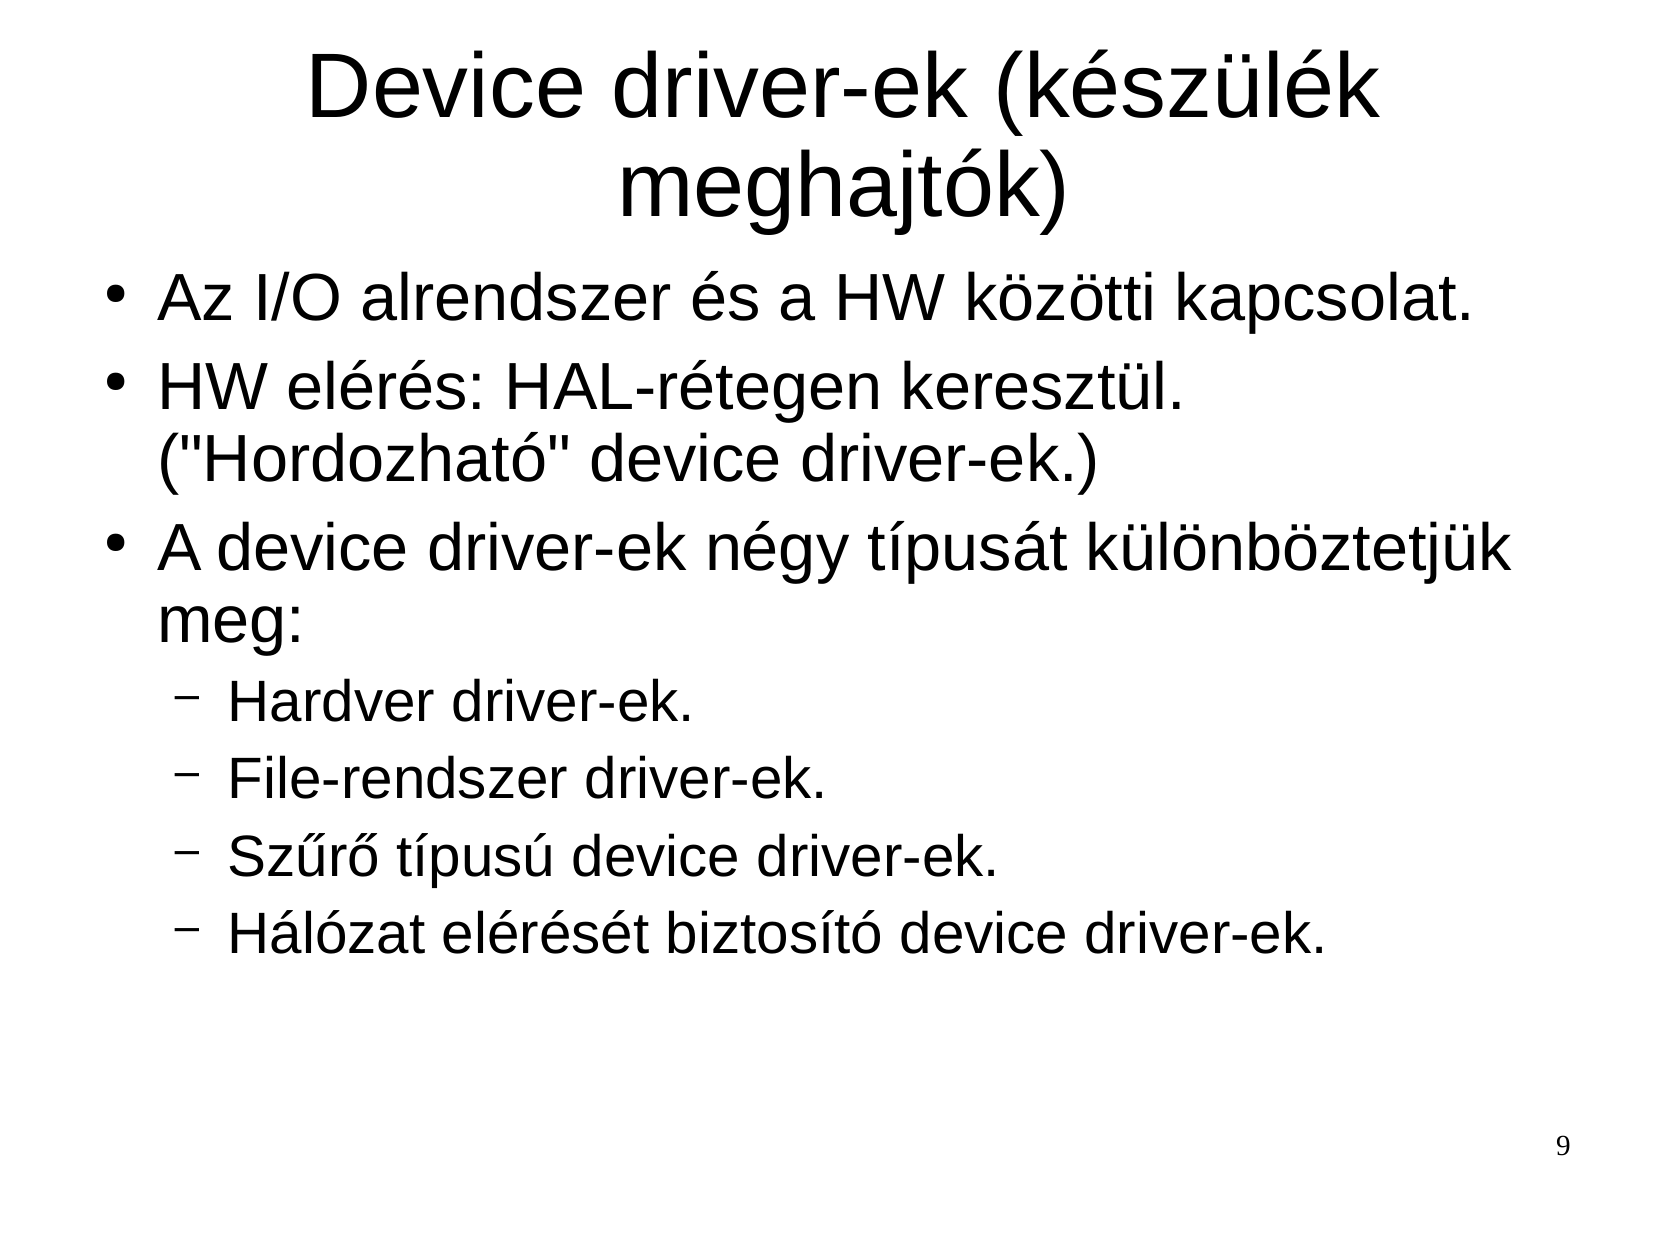

# Device driver-ek (készülék meghajtók)
Az I/O alrendszer és a HW közötti kapcsolat.
HW elérés: HAL-rétegen keresztül.
("Hordozható" device driver-ek.)
A device driver-ek négy típusát különböztetjük meg:
Hardver driver-ek.
File-rendszer driver-ek.
Szűrő típusú device driver-ek.
Hálózat elérését biztosító device driver-ek.
9